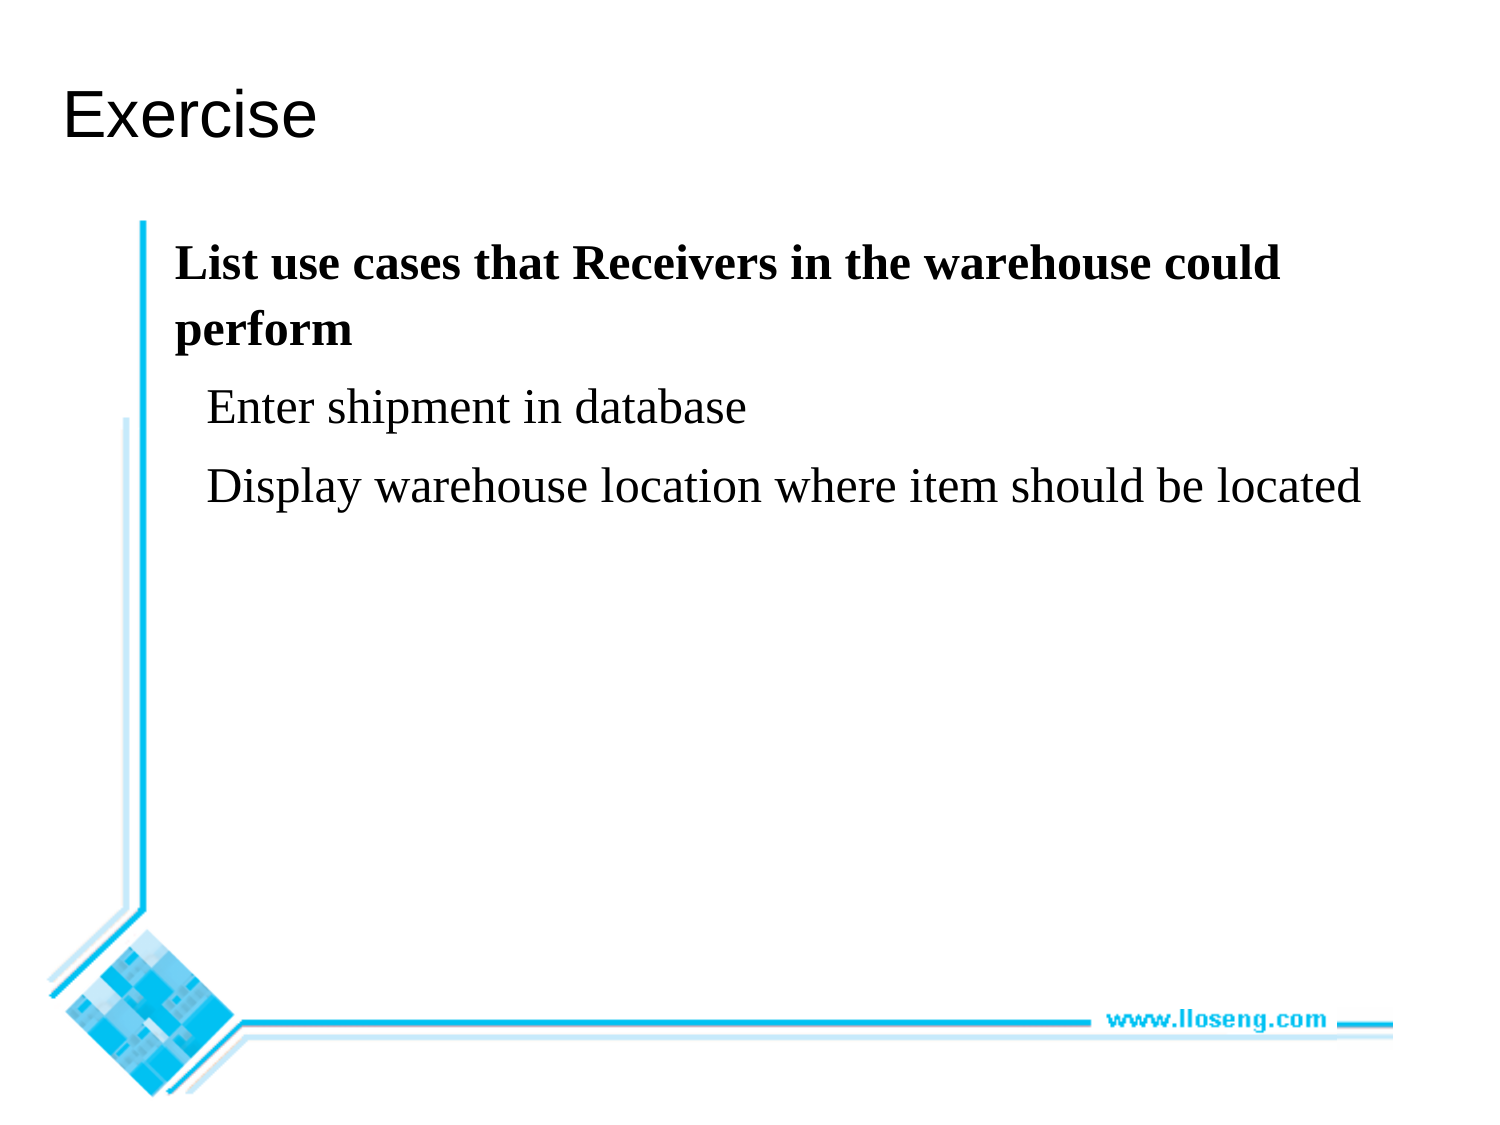

# Exercise
List use cases that Receivers in the warehouse could perform
Enter shipment in database
Display warehouse location where item should be located